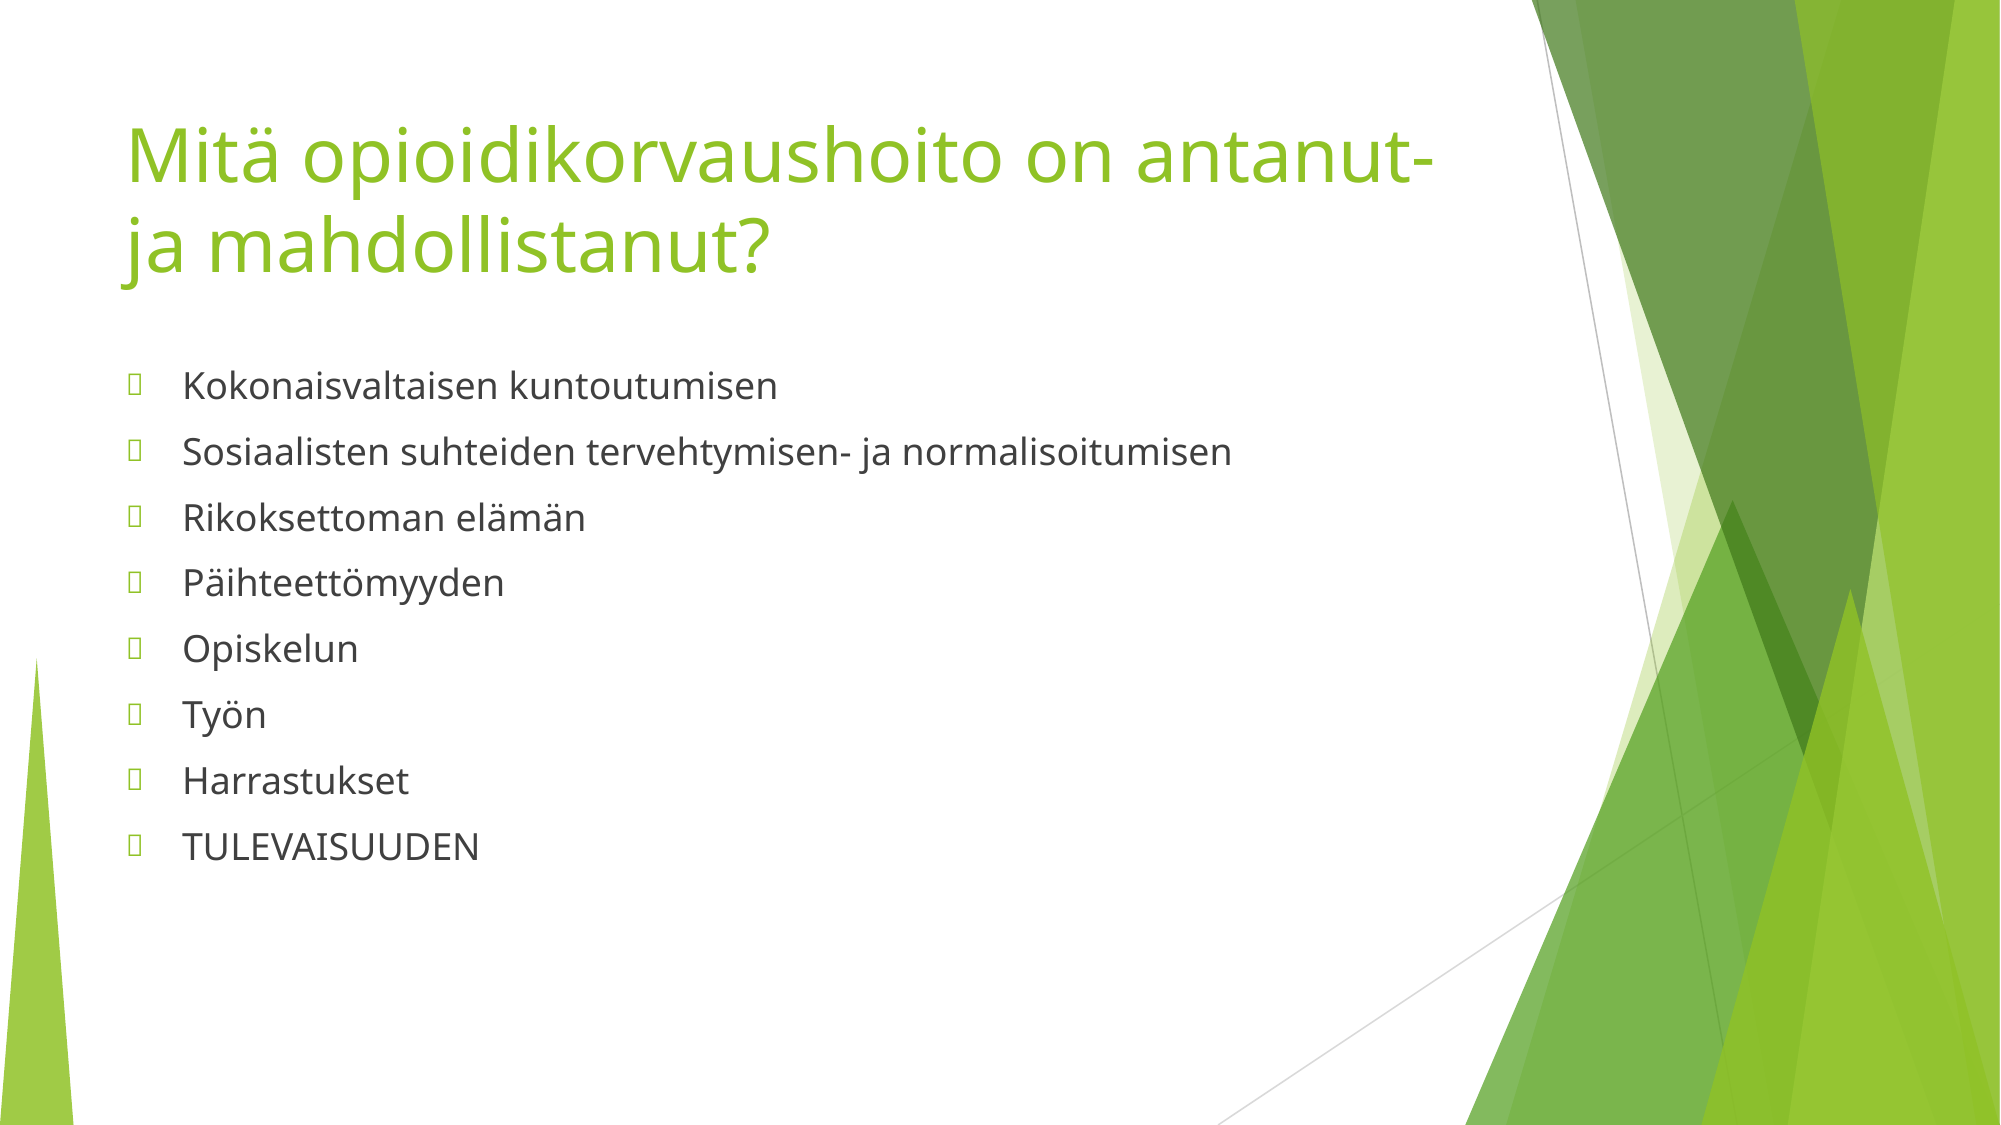

# Mitä opioidikorvaushoito on antanut- ja mahdollistanut?
Kokonaisvaltaisen kuntoutumisen
Sosiaalisten suhteiden tervehtymisen- ja normalisoitumisen
Rikoksettoman elämän
Päihteettömyyden
Opiskelun
Työn
Harrastukset
TULEVAISUUDEN